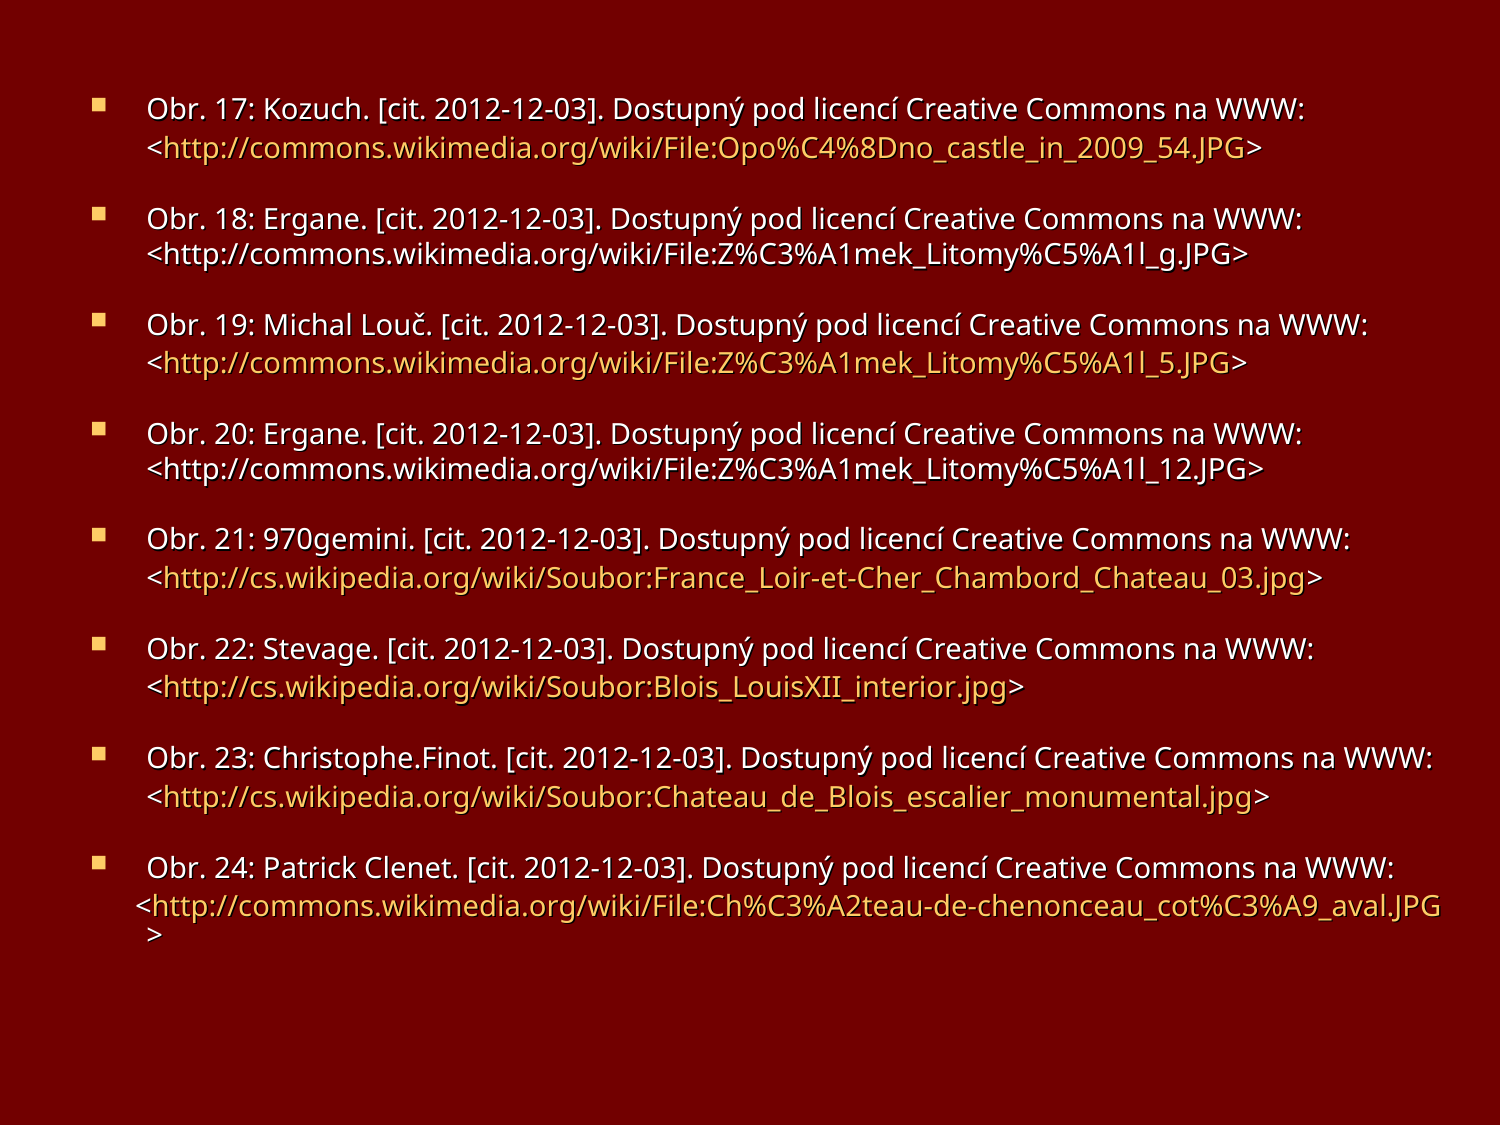

#
Obr. 17: Kozuch. [cit. 2012-12-03]. Dostupný pod licencí Creative Commons na WWW:
	<http://commons.wikimedia.org/wiki/File:Opo%C4%8Dno_castle_in_2009_54.JPG>
Obr. 18: Ergane. [cit. 2012-12-03]. Dostupný pod licencí Creative Commons na WWW:
	<http://commons.wikimedia.org/wiki/File:Z%C3%A1mek_Litomy%C5%A1l_g.JPG>
Obr. 19: Michal Louč. [cit. 2012-12-03]. Dostupný pod licencí Creative Commons na WWW:
	<http://commons.wikimedia.org/wiki/File:Z%C3%A1mek_Litomy%C5%A1l_5.JPG>
Obr. 20: Ergane. [cit. 2012-12-03]. Dostupný pod licencí Creative Commons na WWW:
	<http://commons.wikimedia.org/wiki/File:Z%C3%A1mek_Litomy%C5%A1l_12.JPG>
Obr. 21: 970gemini. [cit. 2012-12-03]. Dostupný pod licencí Creative Commons na WWW:
	<http://cs.wikipedia.org/wiki/Soubor:France_Loir-et-Cher_Chambord_Chateau_03.jpg>
Obr. 22: Stevage. [cit. 2012-12-03]. Dostupný pod licencí Creative Commons na WWW:
	<http://cs.wikipedia.org/wiki/Soubor:Blois_LouisXII_interior.jpg>
Obr. 23: Christophe.Finot. [cit. 2012-12-03]. Dostupný pod licencí Creative Commons na WWW:
	<http://cs.wikipedia.org/wiki/Soubor:Chateau_de_Blois_escalier_monumental.jpg>
Obr. 24: Patrick Clenet. [cit. 2012-12-03]. Dostupný pod licencí Creative Commons na WWW:
 <http://commons.wikimedia.org/wiki/File:Ch%C3%A2teau-de-chenonceau_cot%C3%A9_aval.JPG>